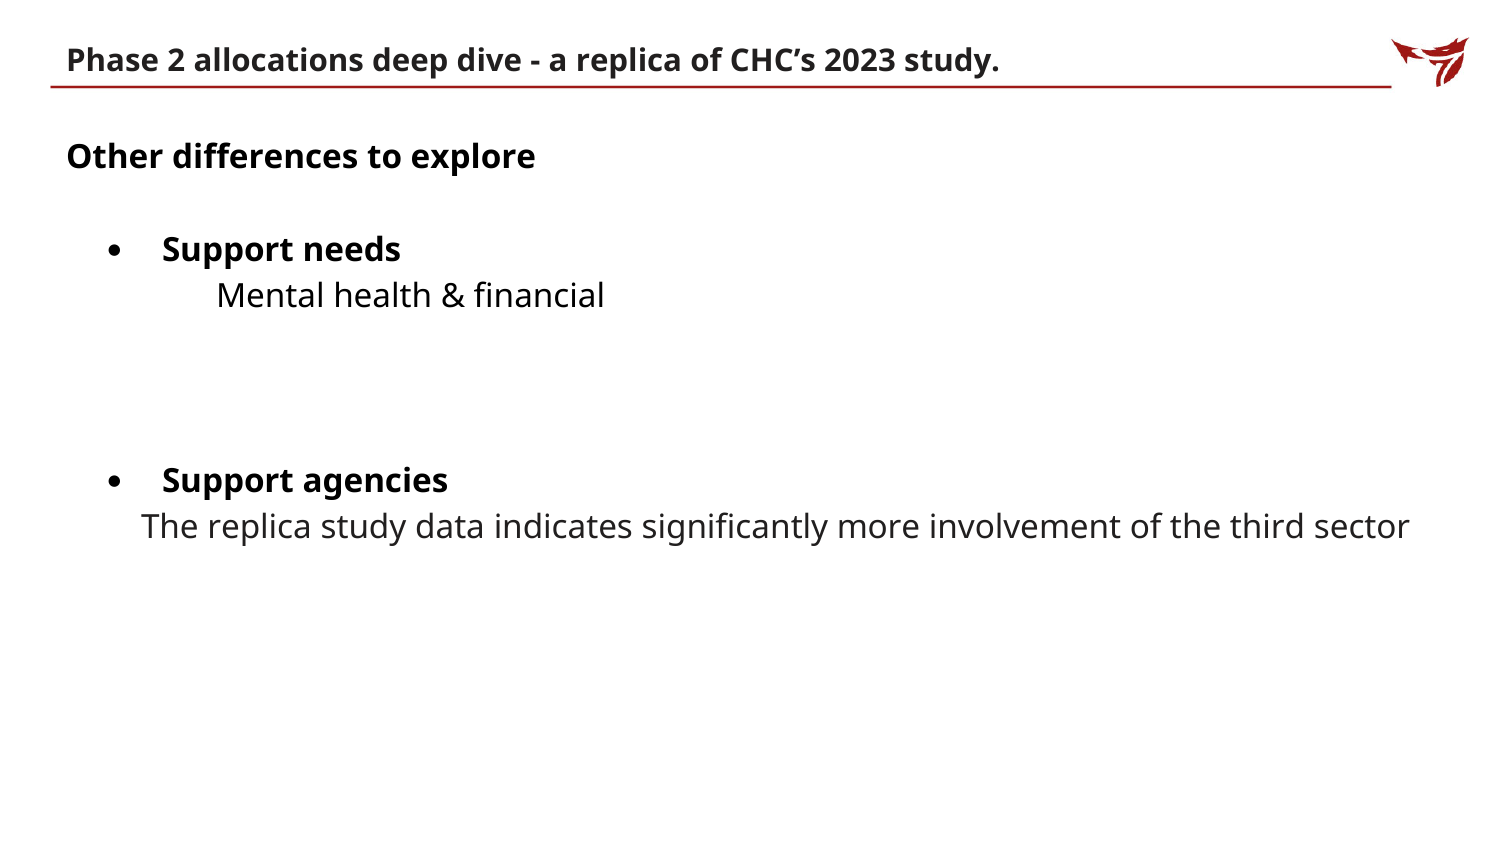

Phase 2 allocations deep dive - a replica of CHC’s 2023 study.
# Other differences to explore
Support needs
Mental health & financial
Support agencies
The replica study data indicates significantly more involvement of the third sector